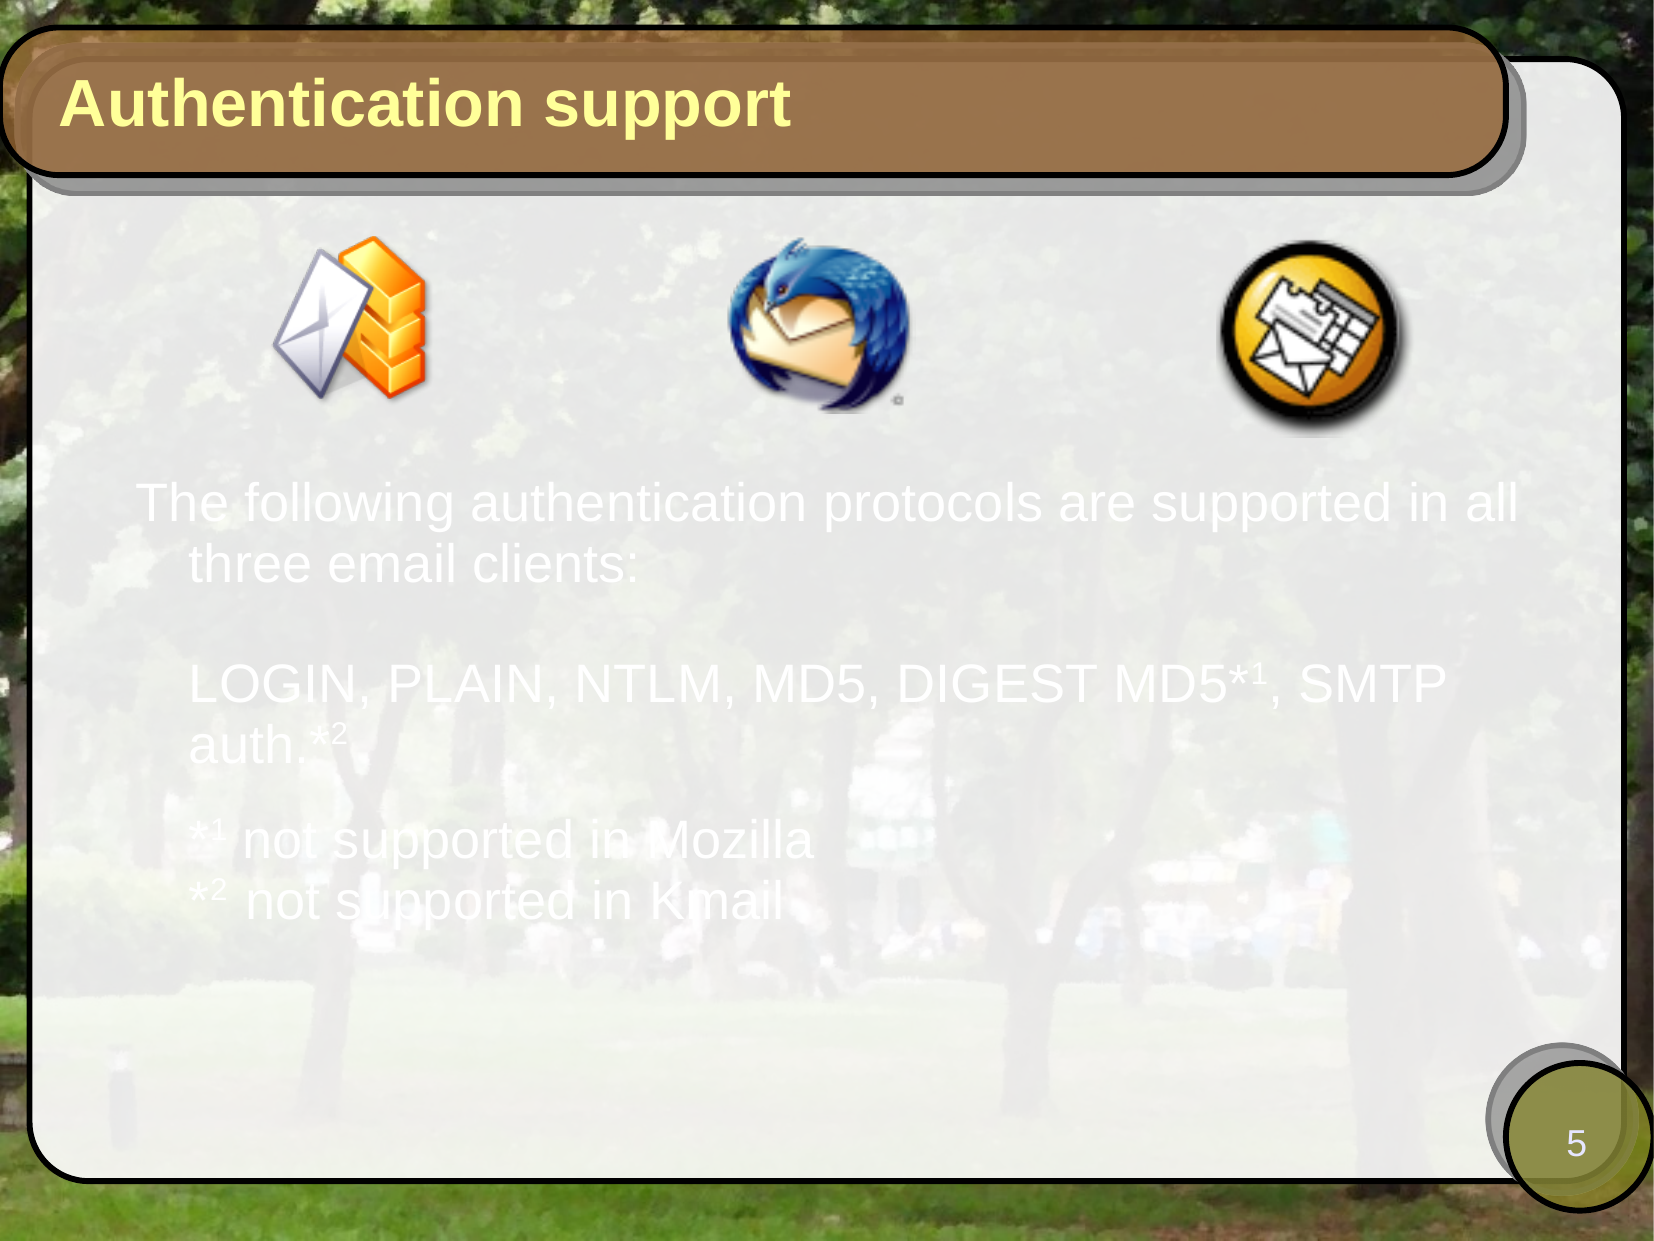

# Authentication support
The following authentication protocols are supported in all three email clients:
LOGIN, PLAIN, NTLM, MD5, DIGEST MD5*1, SMTP auth.*2
*1 not supported in Mozilla
*2 not supported in Kmail
5